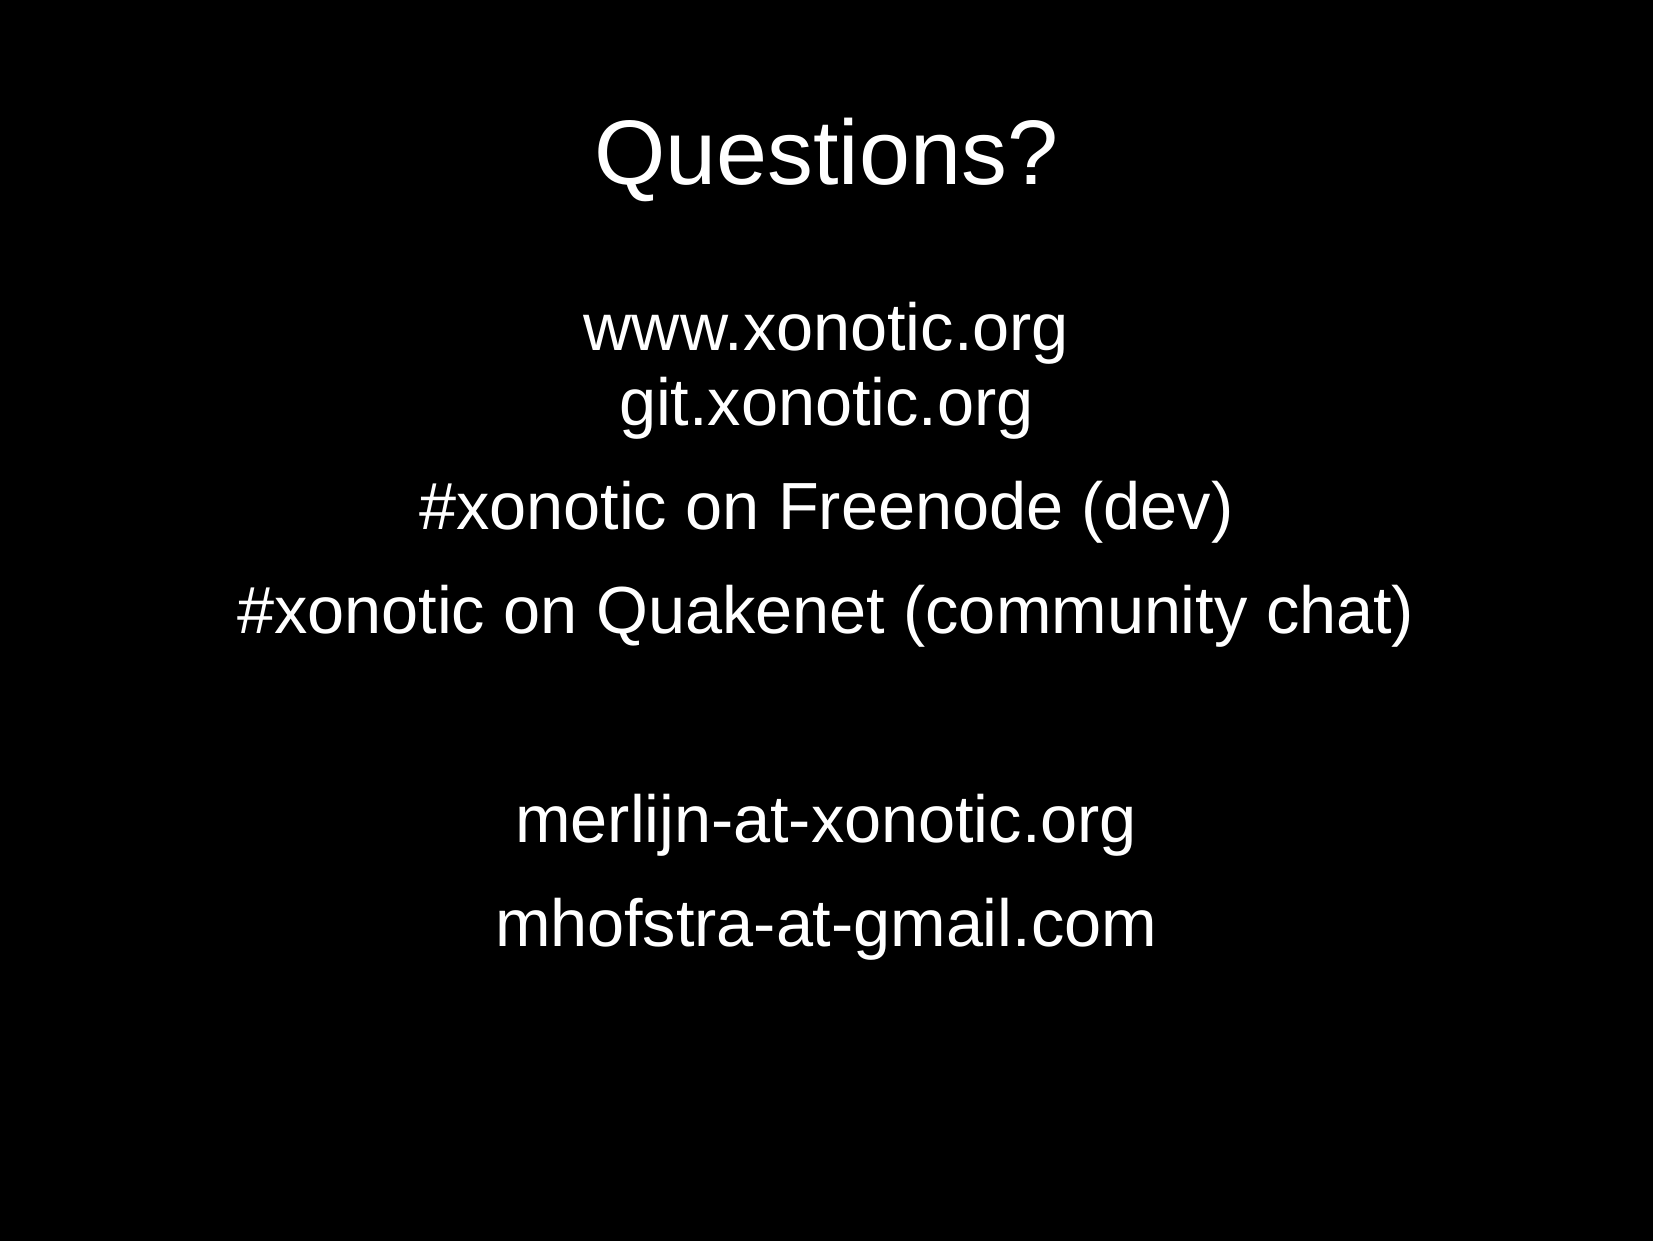

# Questions?
www.xonotic.org
git.xonotic.org
#xonotic on Freenode (dev)
#xonotic on Quakenet (community chat)
merlijn-at-xonotic.org
mhofstra-at-gmail.com